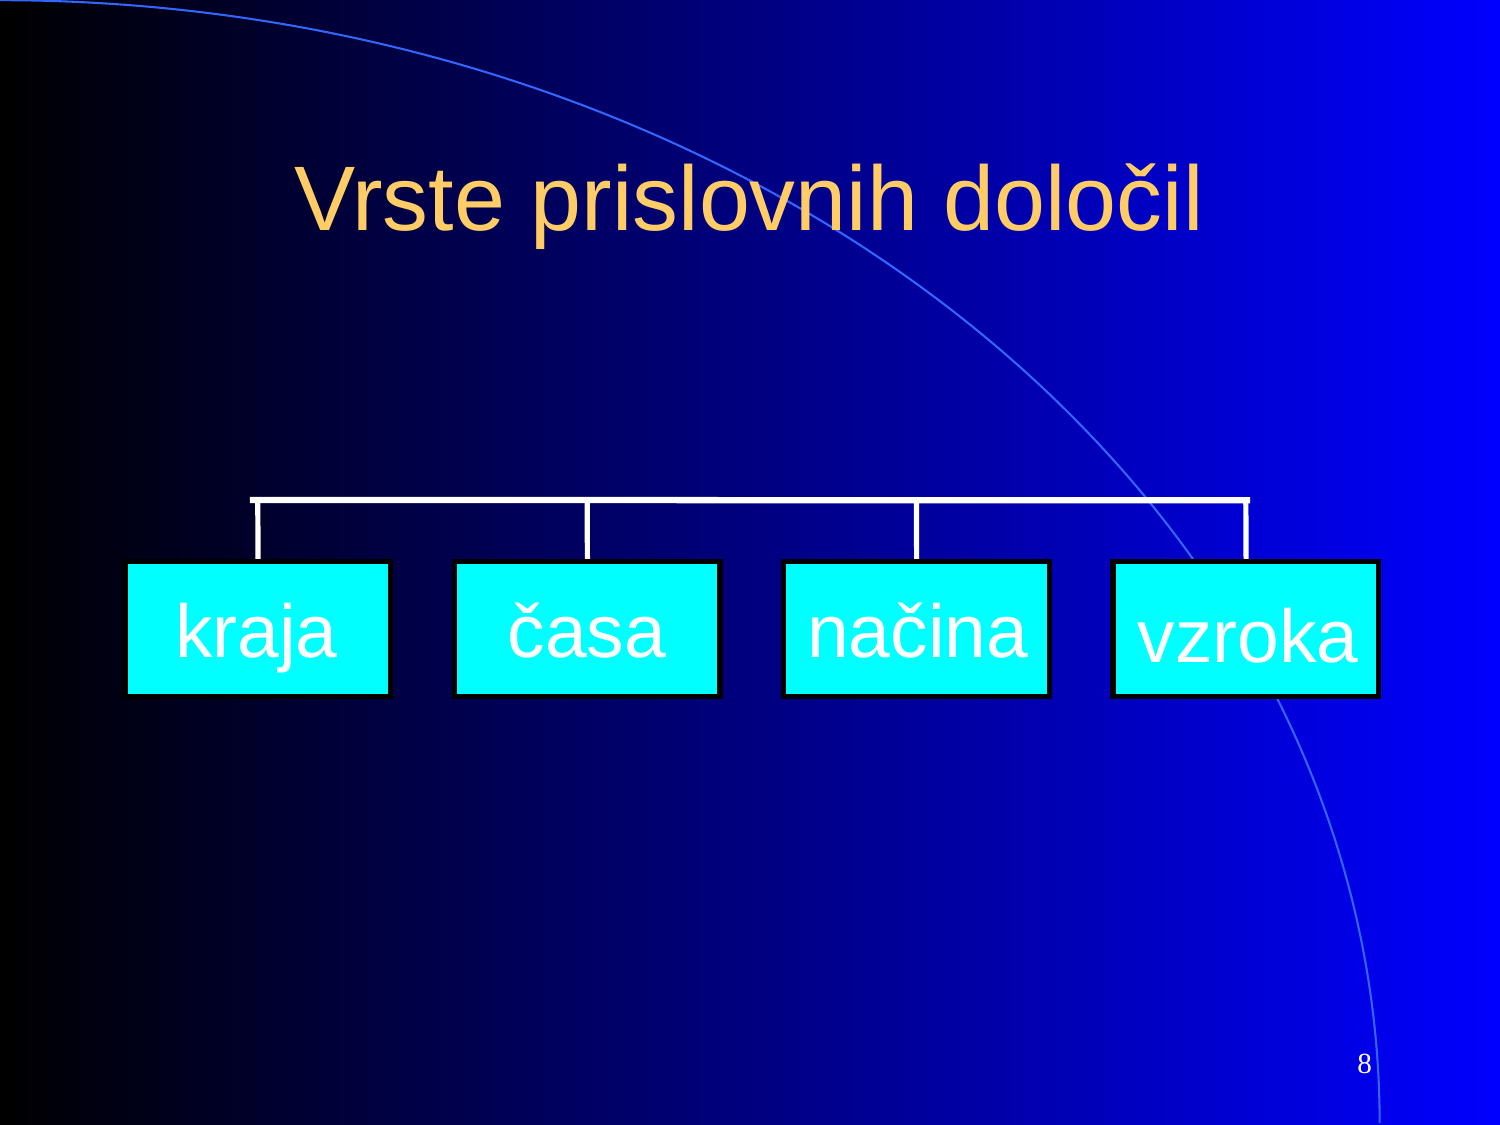

Vrste prislovnih določil
kraja
časa
načina
vzroka